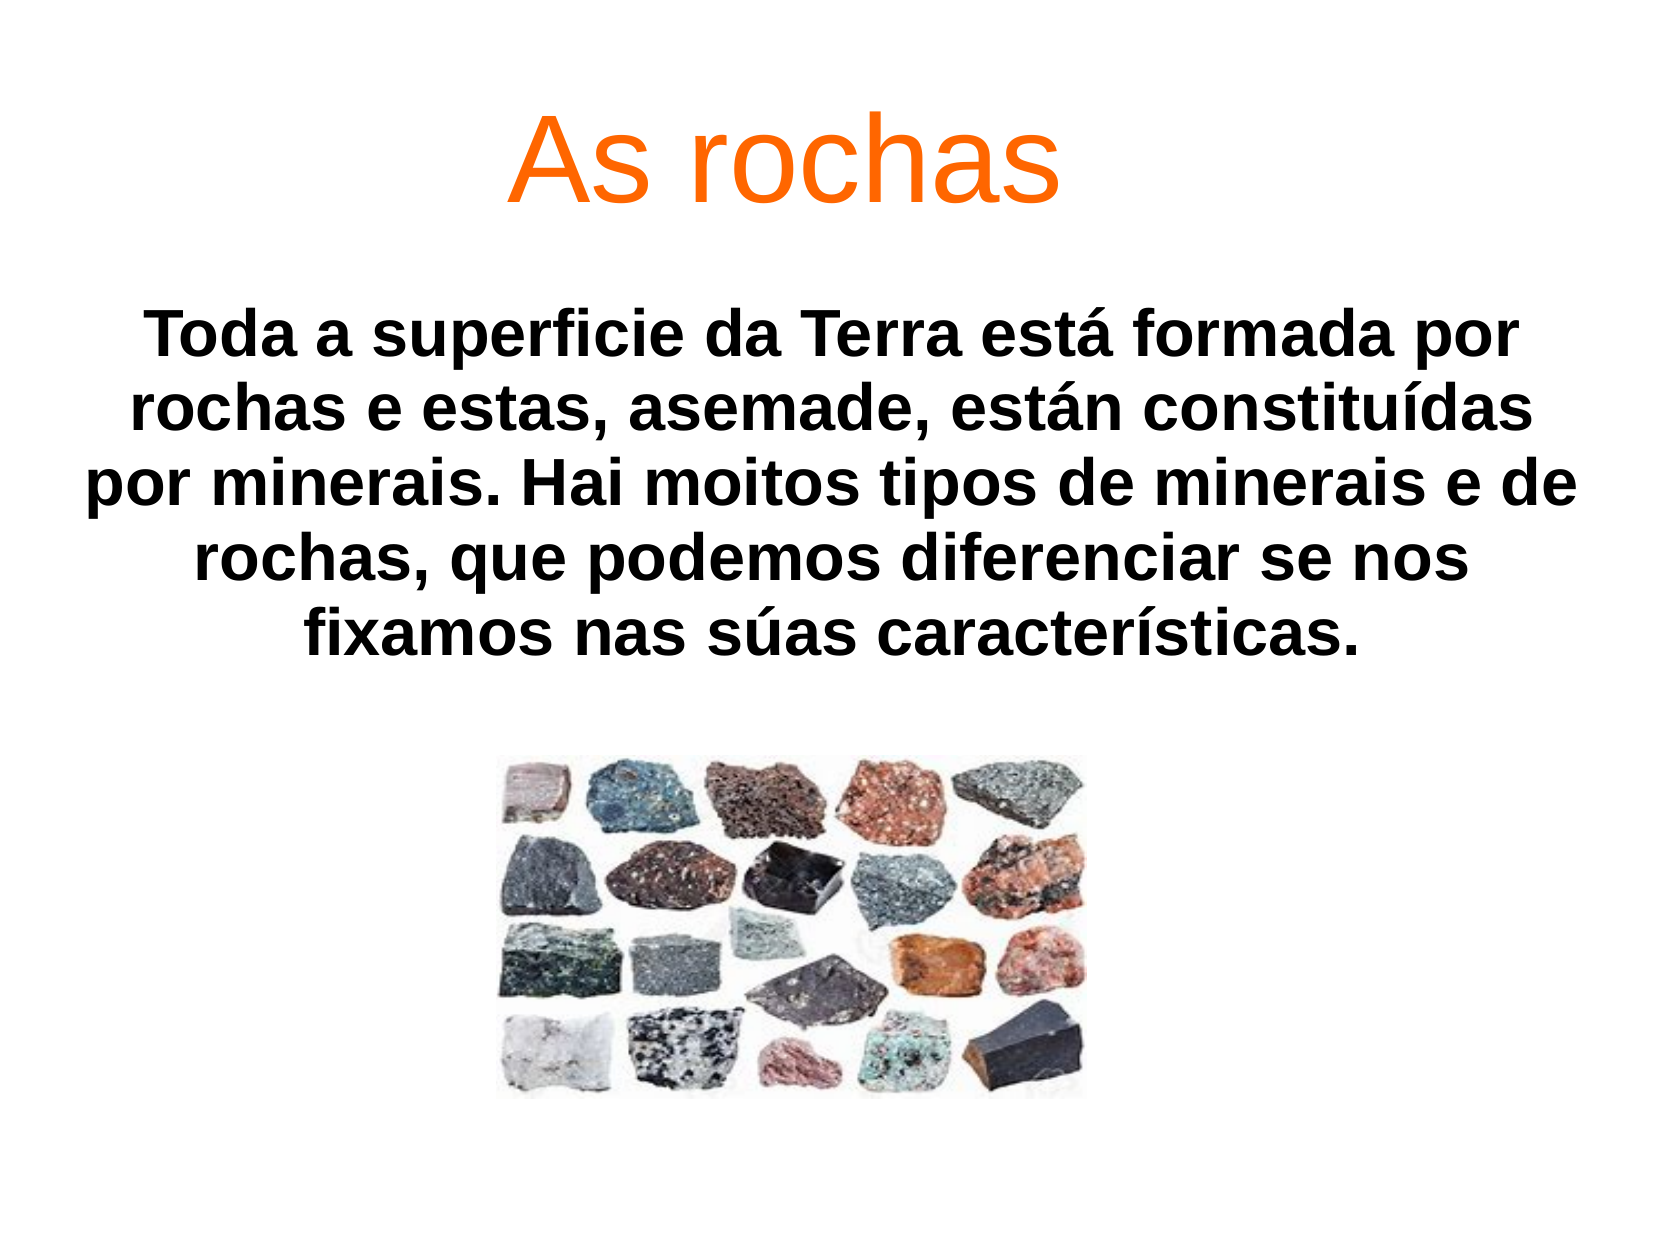

# As rochas
Toda a superficie da Terra está formada por rochas e estas, asemade, están constituídas por minerais. Hai moitos tipos de minerais e de rochas, que podemos diferenciar se nos fixamos nas súas características.